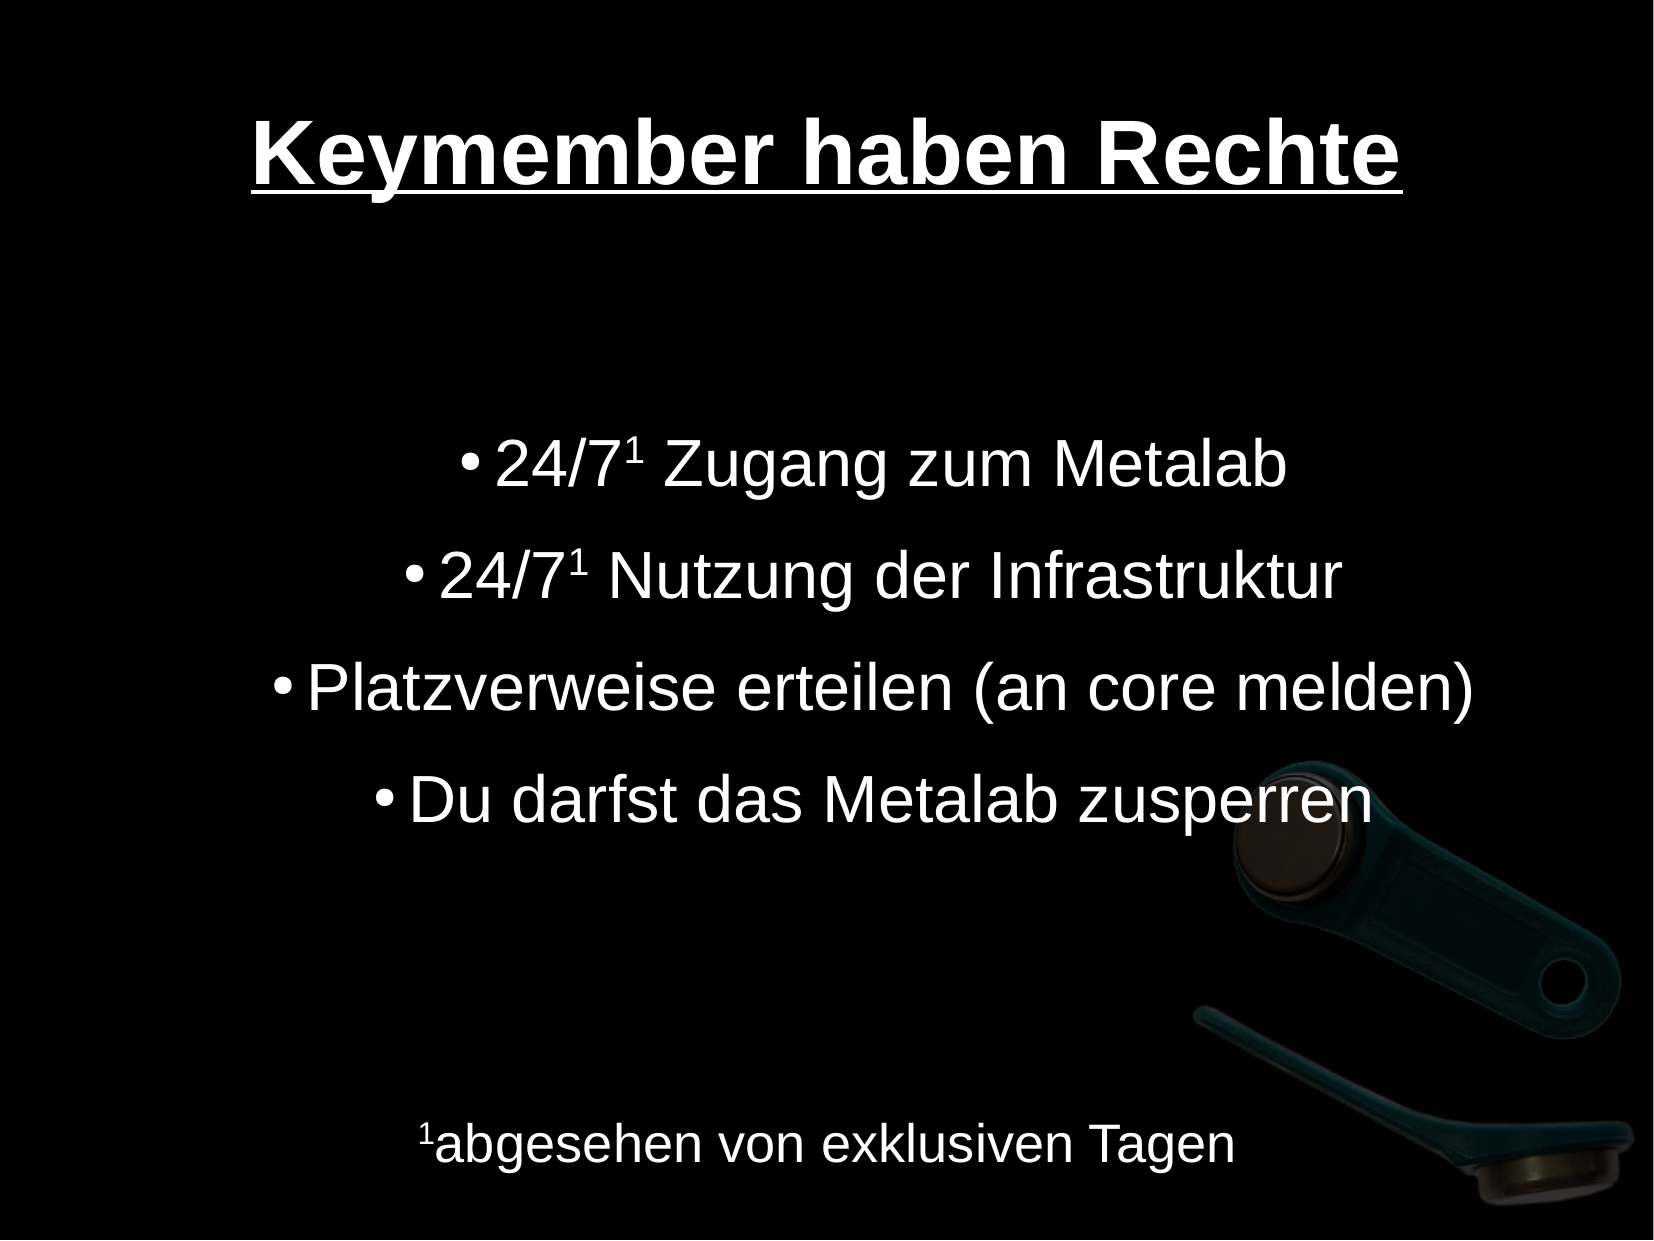

# Keymember haben Rechte
24/71 Zugang zum Metalab
24/71 Nutzung der Infrastruktur
Platzverweise erteilen (an core melden)
Du darfst das Metalab zusperren
1abgesehen von exklusiven Tagen